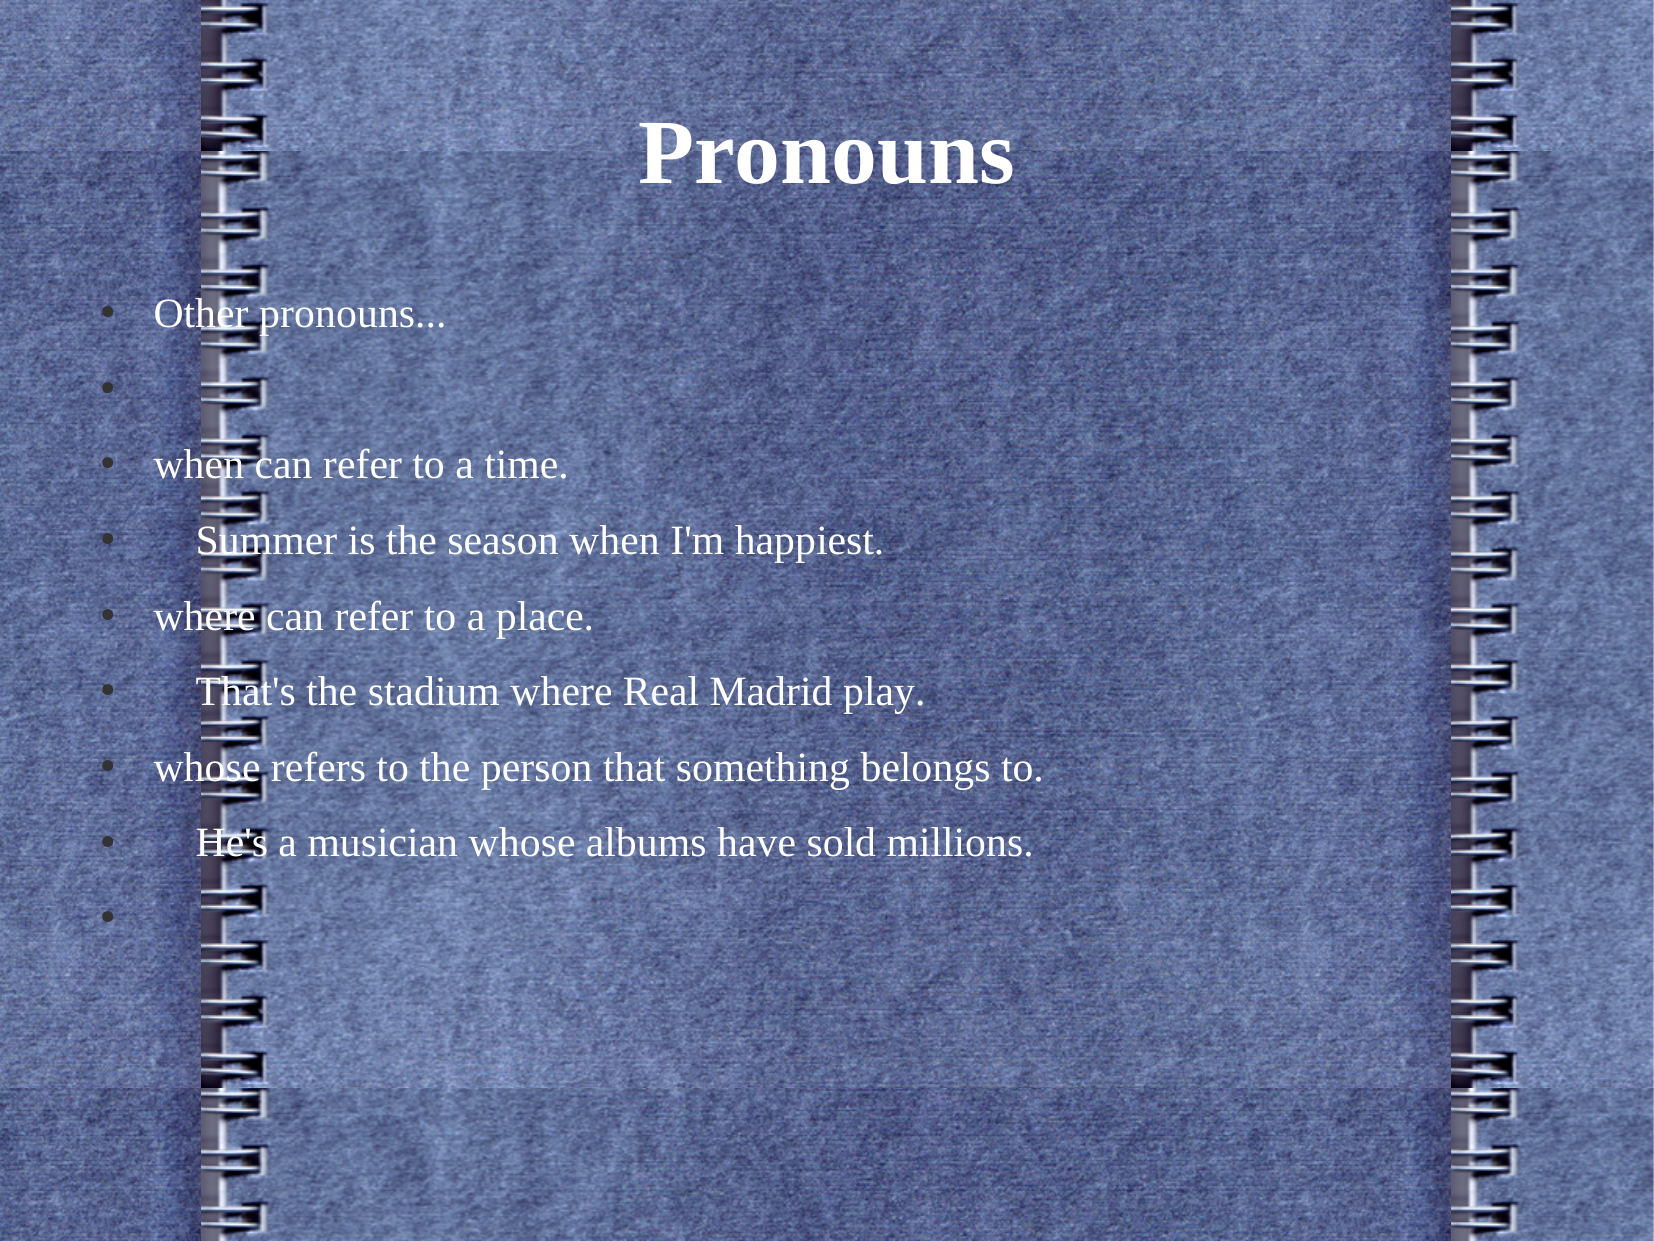

# Pronouns
Other pronouns...
when can refer to a time.
 Summer is the season when I'm happiest.
where can refer to a place.
 That's the stadium where Real Madrid play.
whose refers to the person that something belongs to.
 He's a musician whose albums have sold millions.